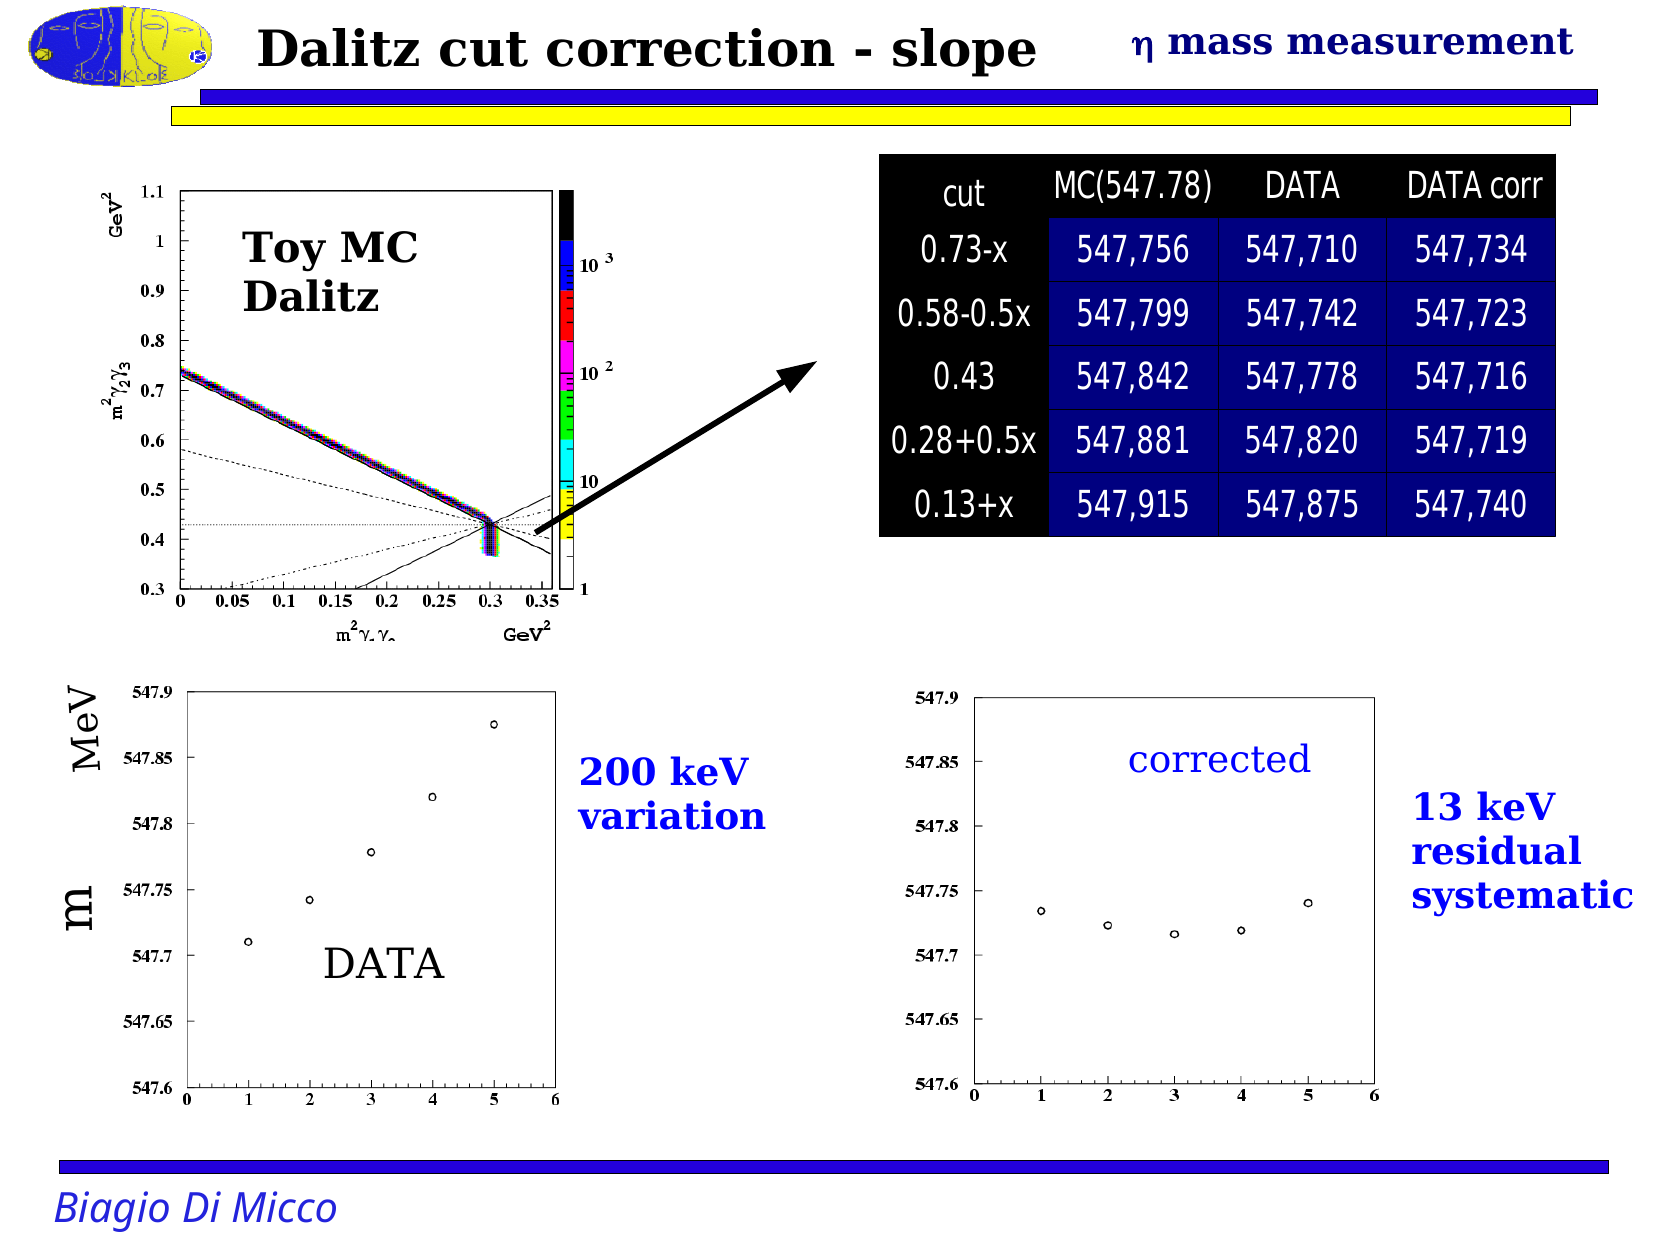

Dalitz cut correction - slope
Toy MC Dalitz
MeV
corrected
200 keV
variation
13 keV
residual systematic
m
DATA